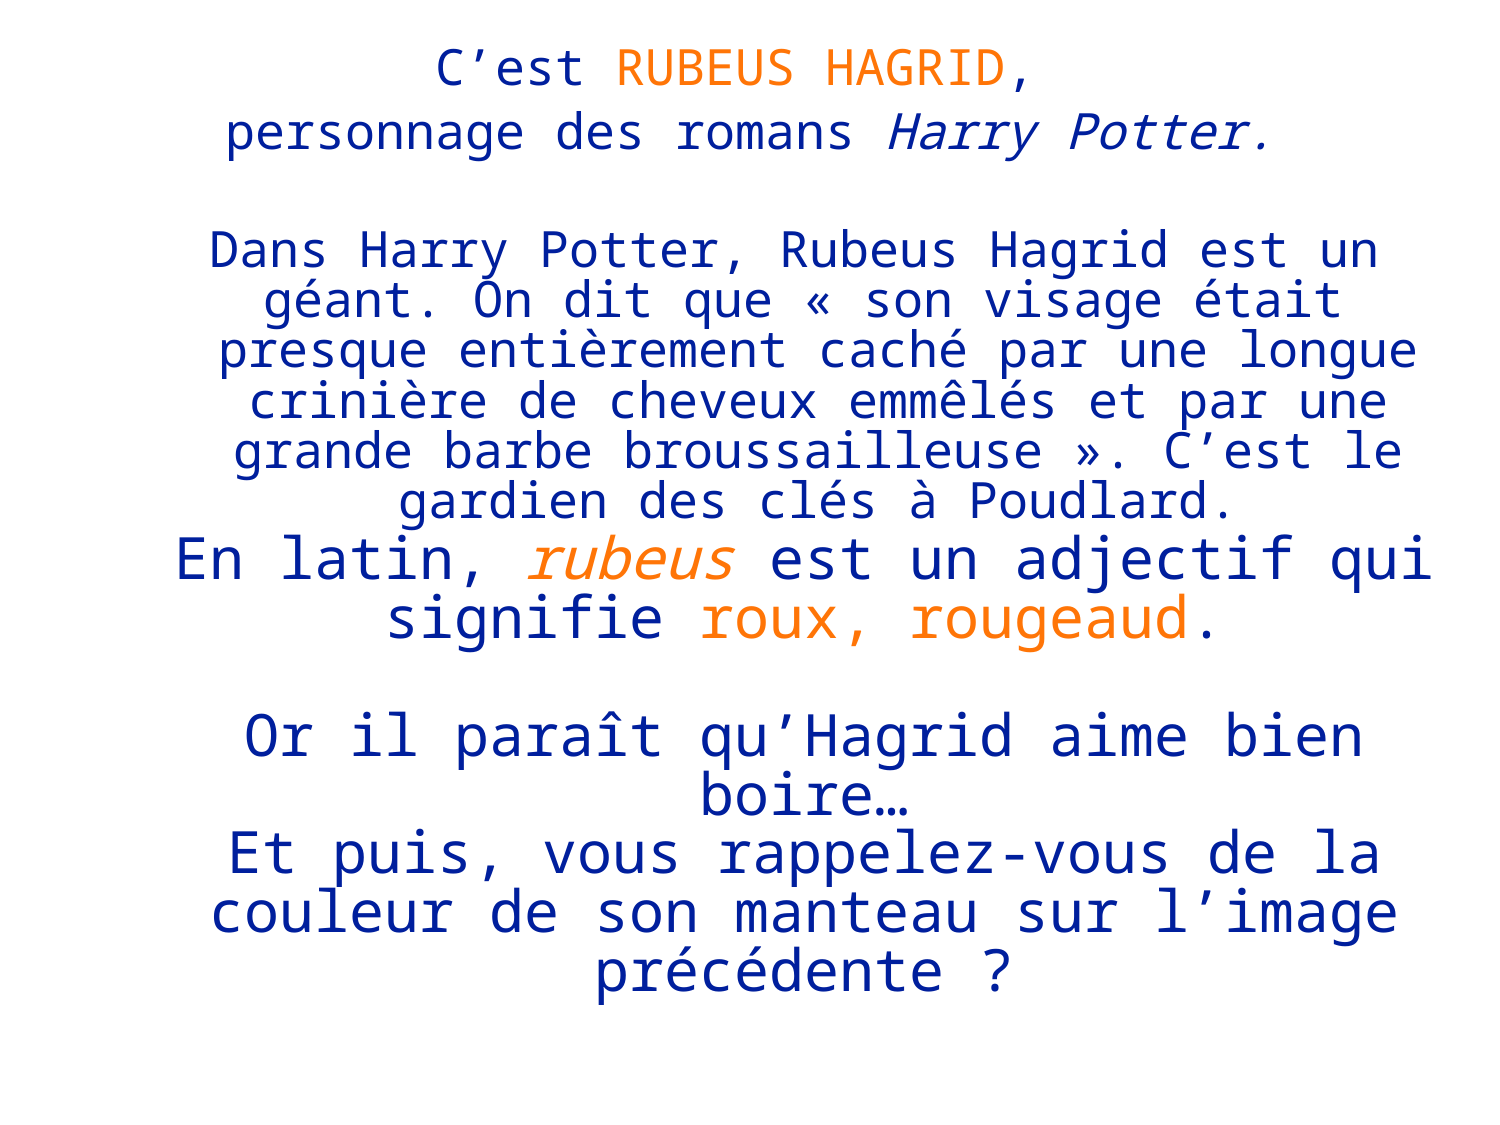

C’est RUBEUS HAGRID,
personnage des romans Harry Potter.
# Dans Harry Potter, Rubeus Hagrid est un géant. On dit que « son visage était presque entièrement caché par une longue crinière de cheveux emmêlés et par une grande barbe broussailleuse ». C’est le gardien des clés à Poudlard.
En latin, rubeus est un adjectif qui signifie roux, rougeaud.
Or il paraît qu’Hagrid aime bien boire…
Et puis, vous rappelez-vous de la couleur de son manteau sur l’image précédente ?